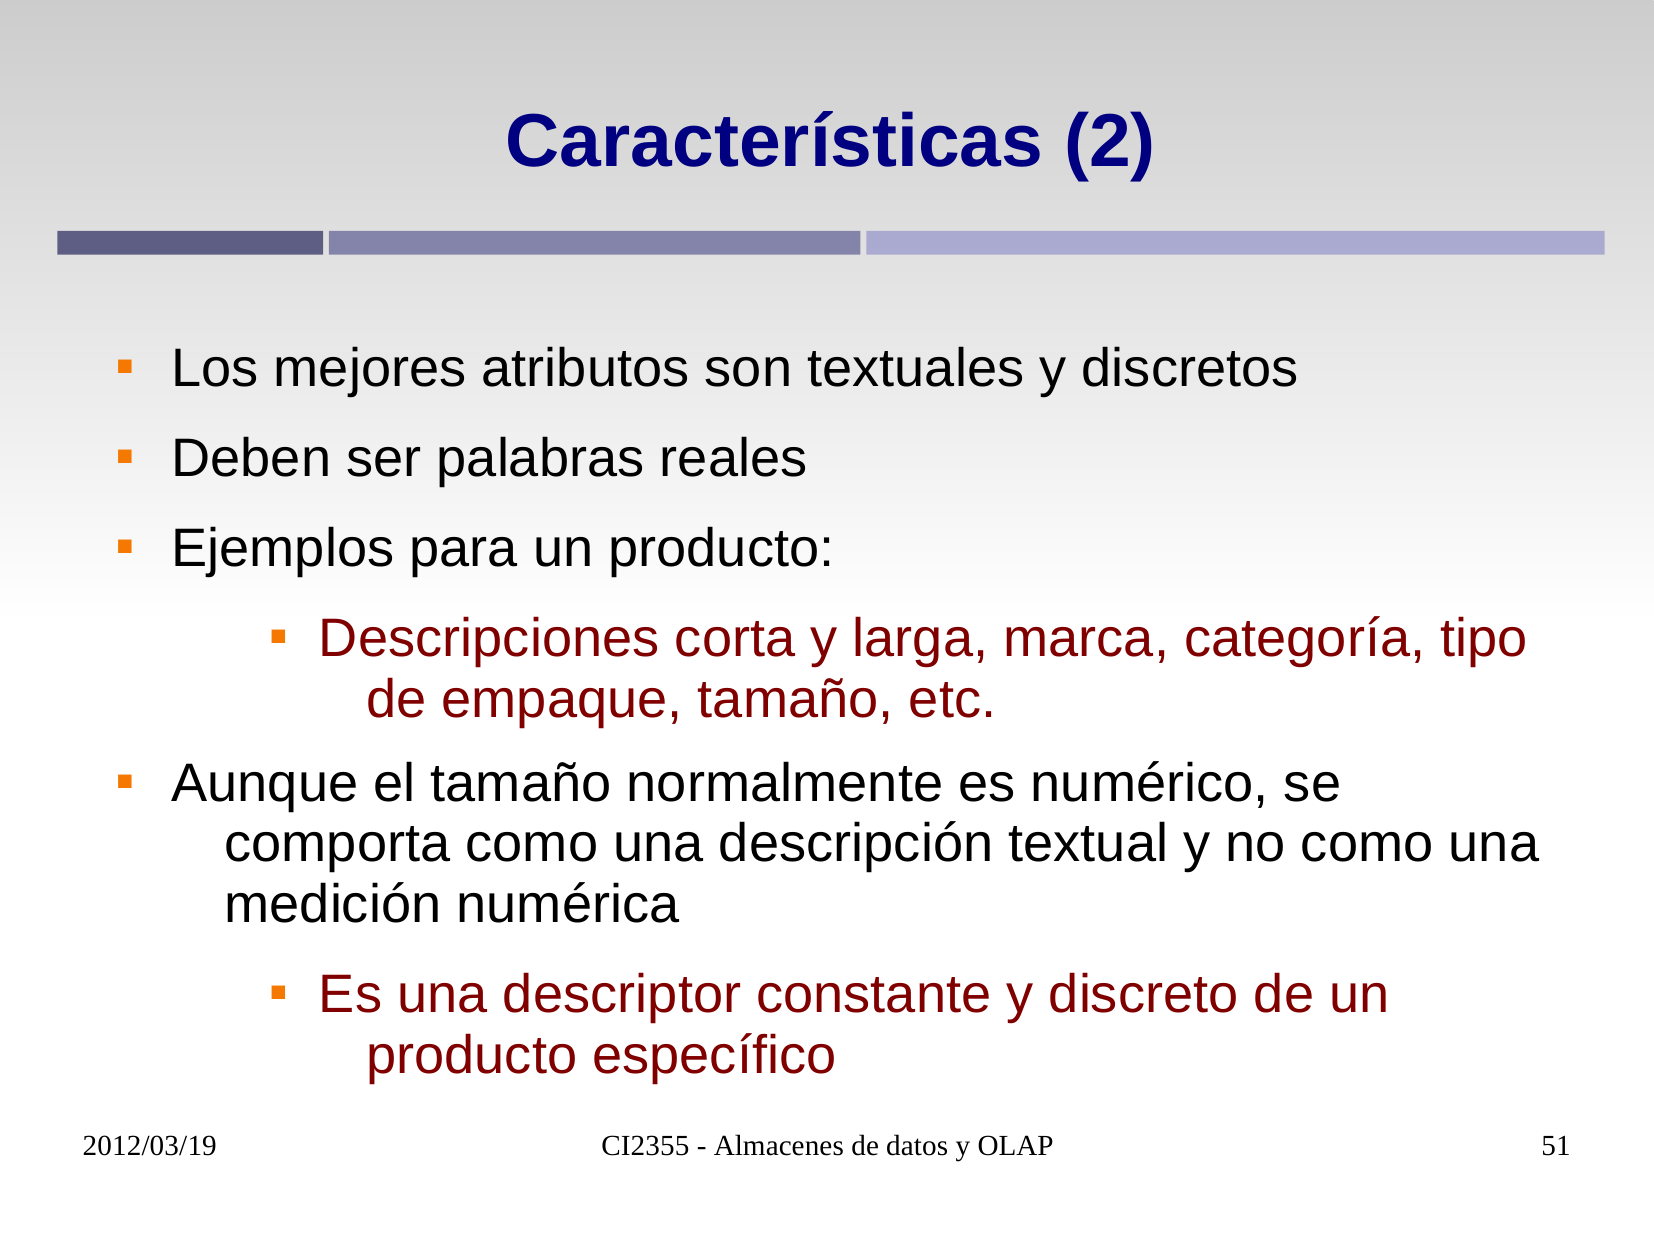

# Características (2)
Los mejores atributos son textuales y discretos
Deben ser palabras reales
Ejemplos para un producto:
Descripciones corta y larga, marca, categoría, tipo de empaque, tamaño, etc.
Aunque el tamaño normalmente es numérico, se comporta como una descripción textual y no como una medición numérica
Es una descriptor constante y discreto de un producto específico
2012/03/19
CI2355 - Almacenes de datos y OLAP
51